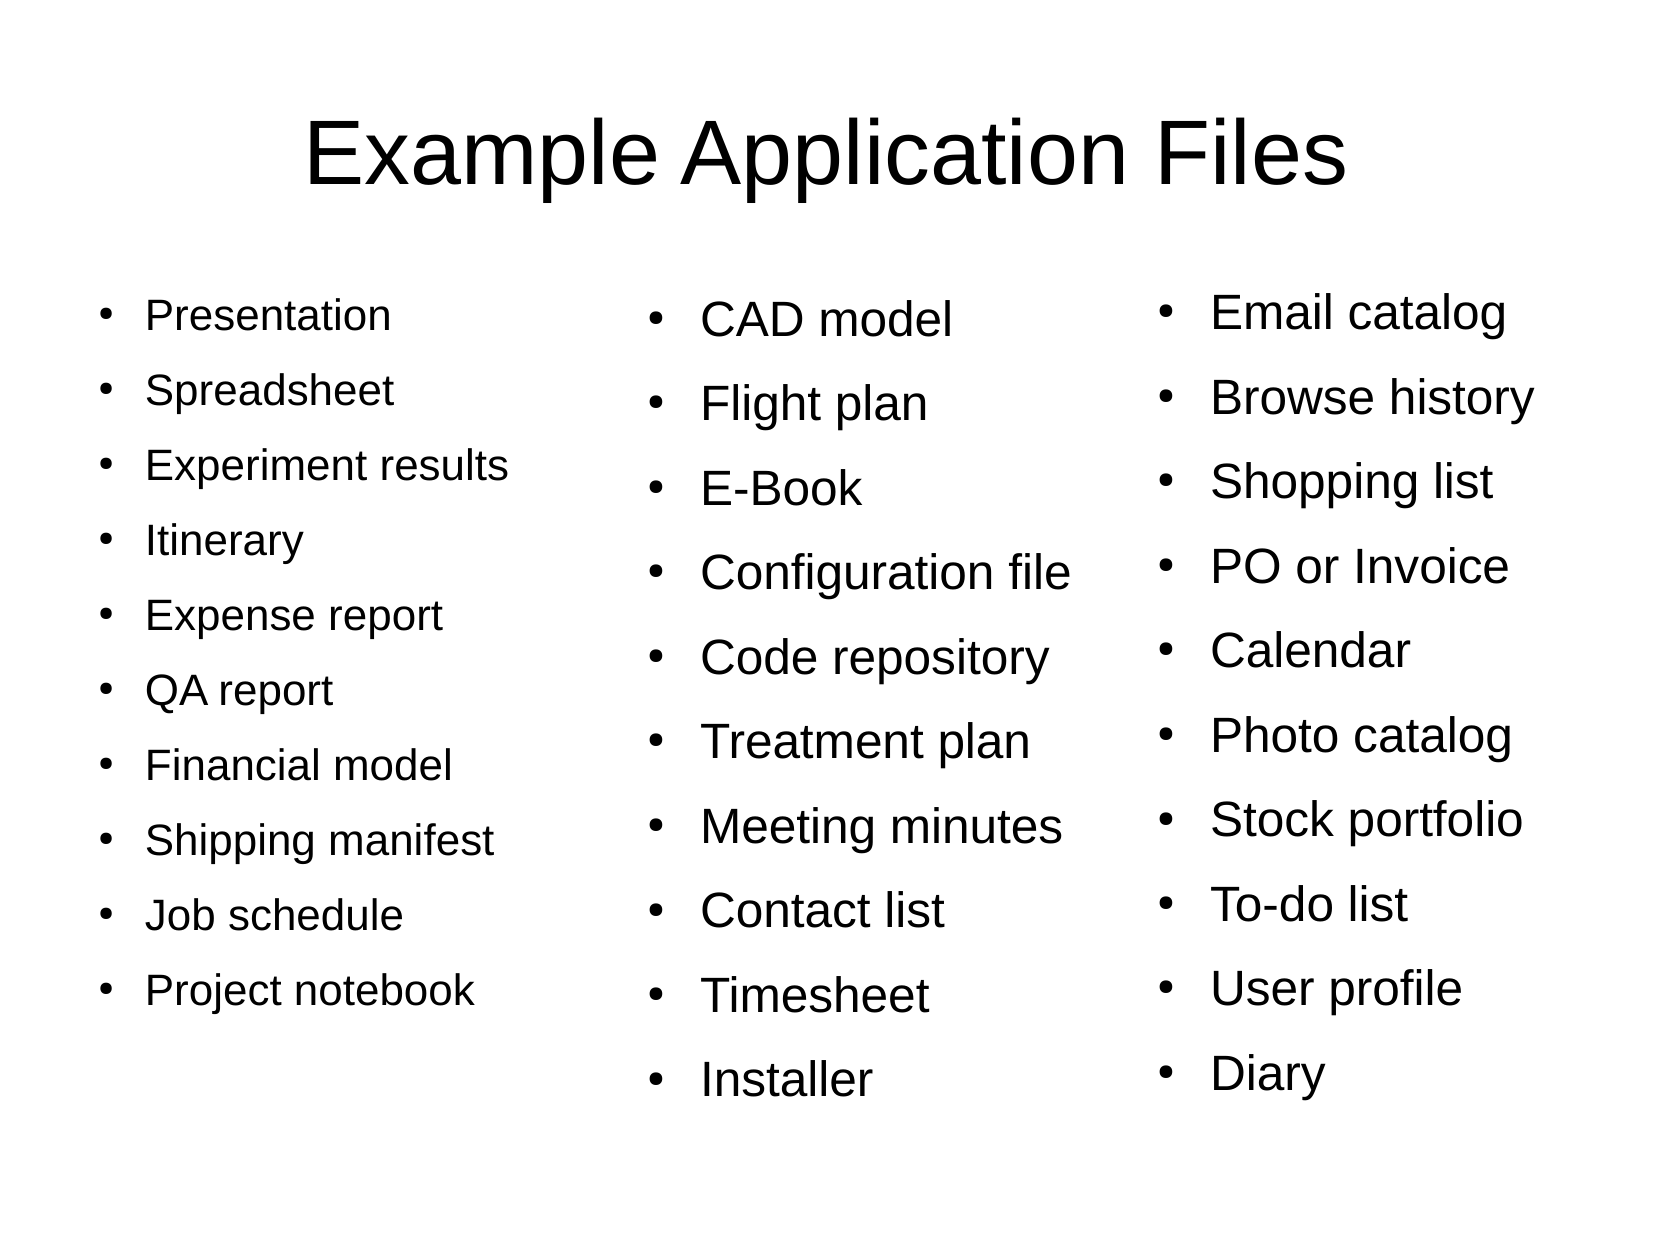

# Example Application Files
Email catalog
Browse history
Shopping list
PO or Invoice
Calendar
Photo catalog
Stock portfolio
To-do list
User profile
Diary
Presentation
Spreadsheet
Experiment results
Itinerary
Expense report
QA report
Financial model
Shipping manifest
Job schedule
Project notebook
CAD model
Flight plan
E-Book
Configuration file
Code repository
Treatment plan
Meeting minutes
Contact list
Timesheet
Installer